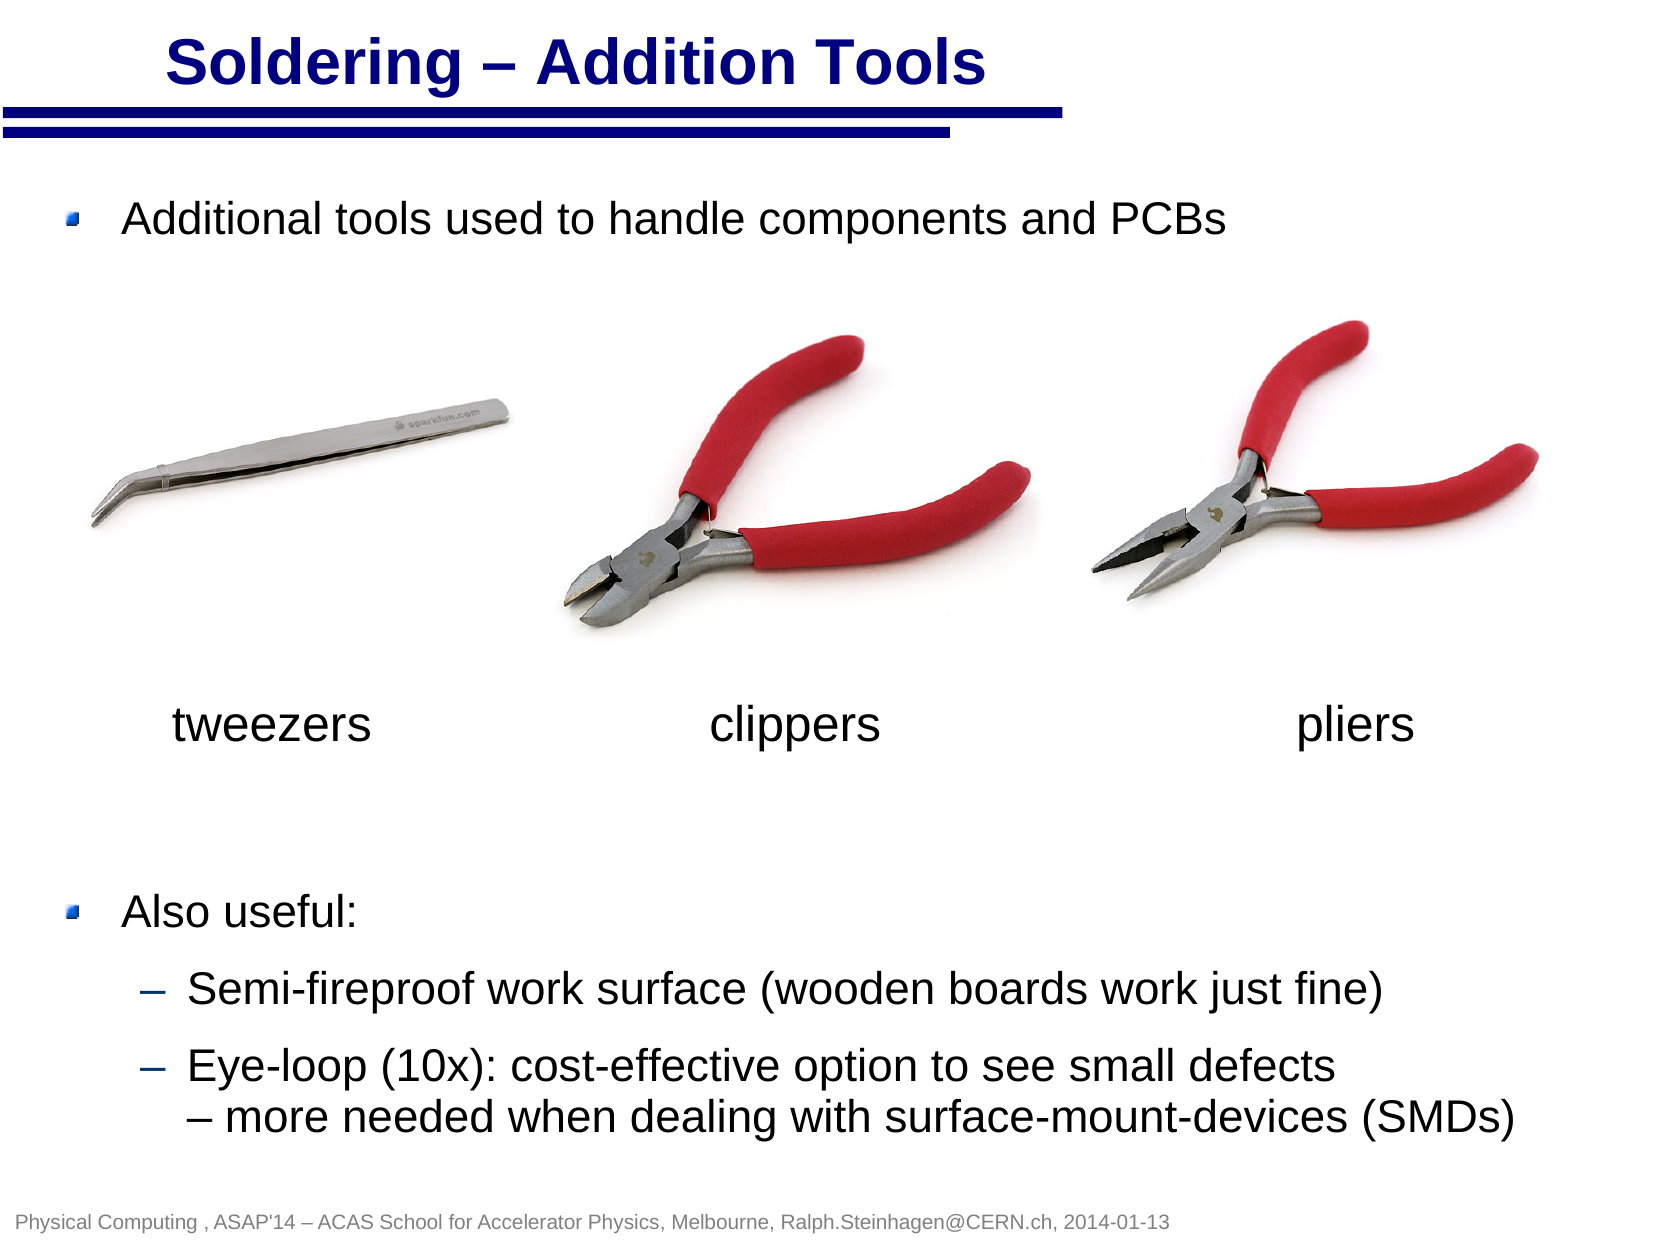

# Soldering – Addition Tools
Additional tools used to handle components and PCBs
Also useful:
Semi-fireproof work surface (wooden boards work just fine)
Eye-loop (10x): cost-effective option to see small defects 		 – more needed when dealing with surface-mount-devices (SMDs)
tweezers
clippers
pliers